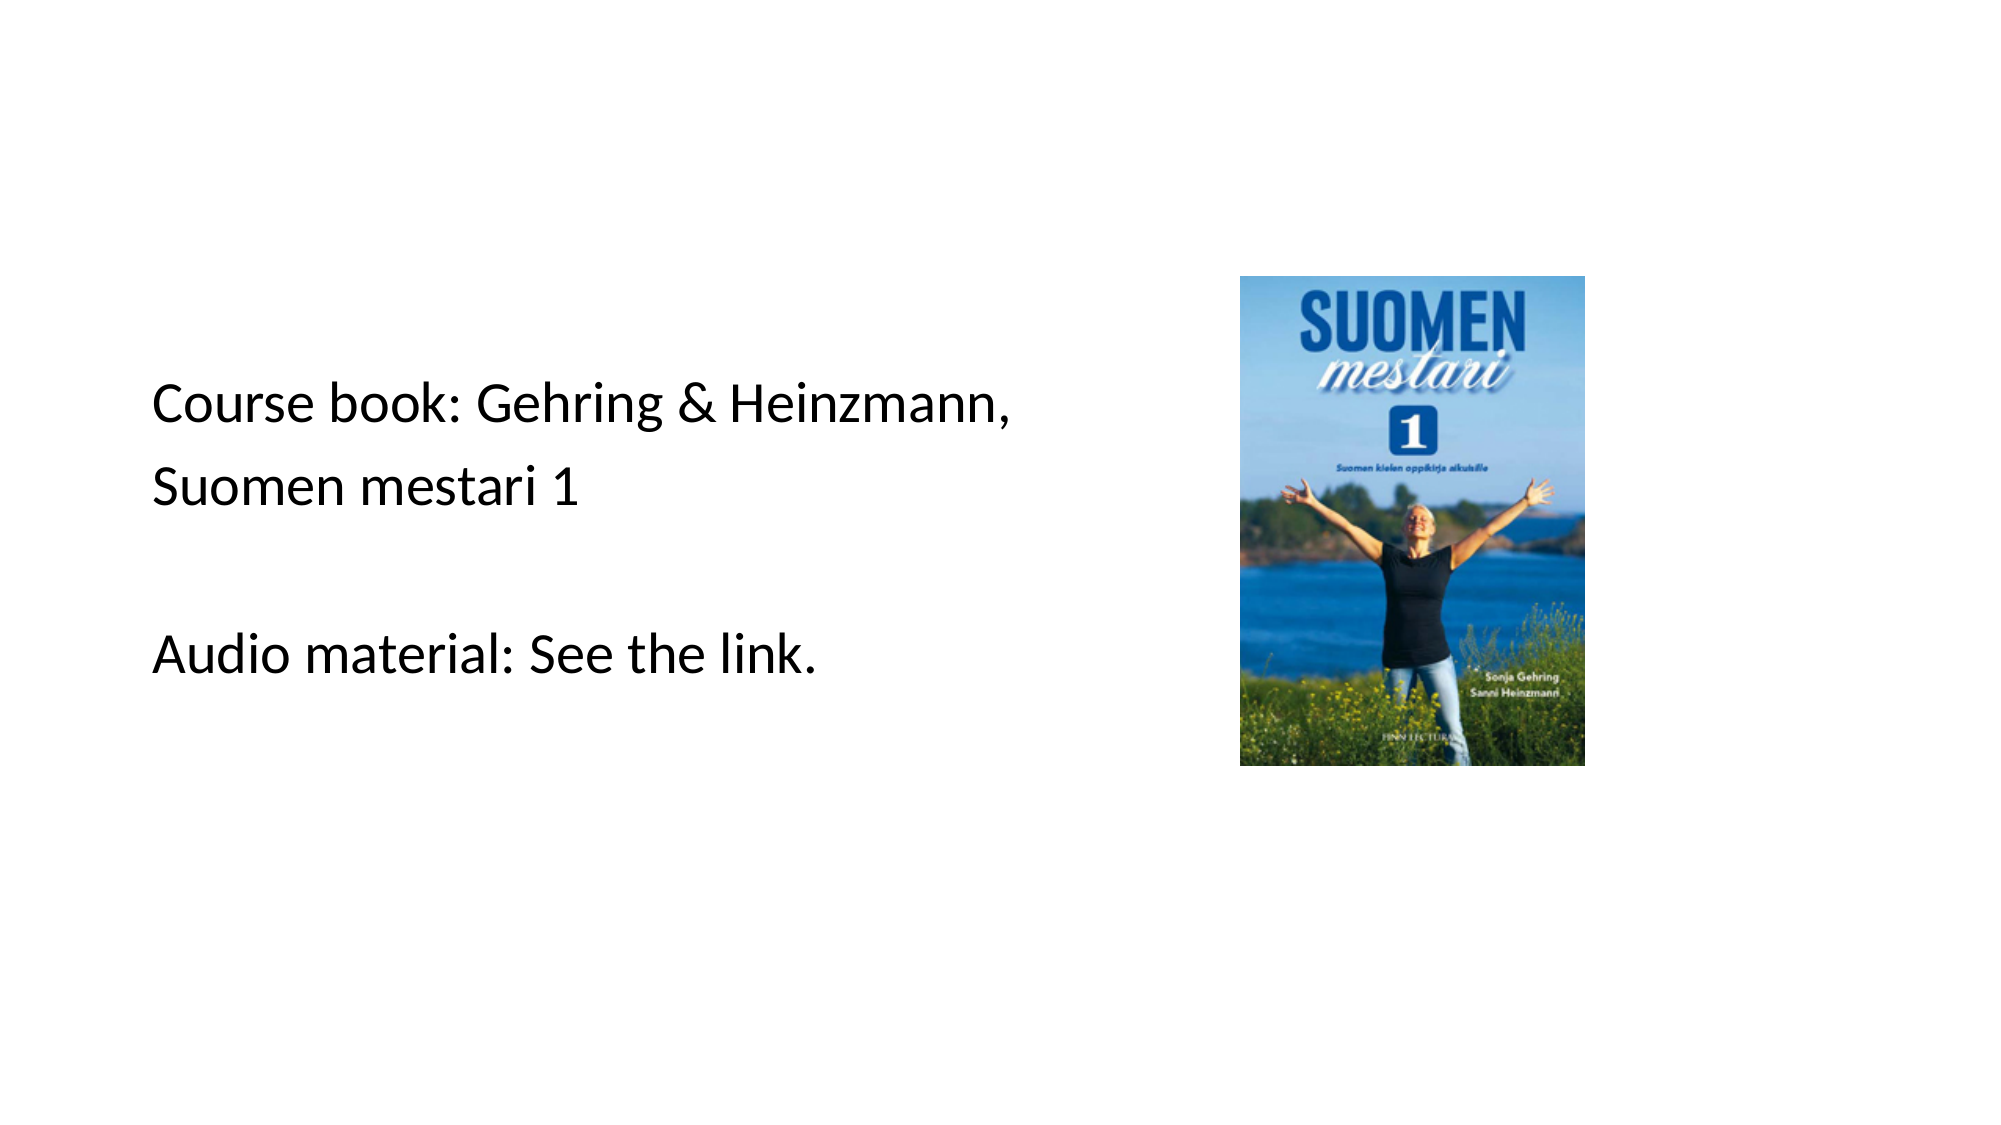

# Course book: Gehring & Heinzmann,
Suomen mestari 1
Audio material: See the link.